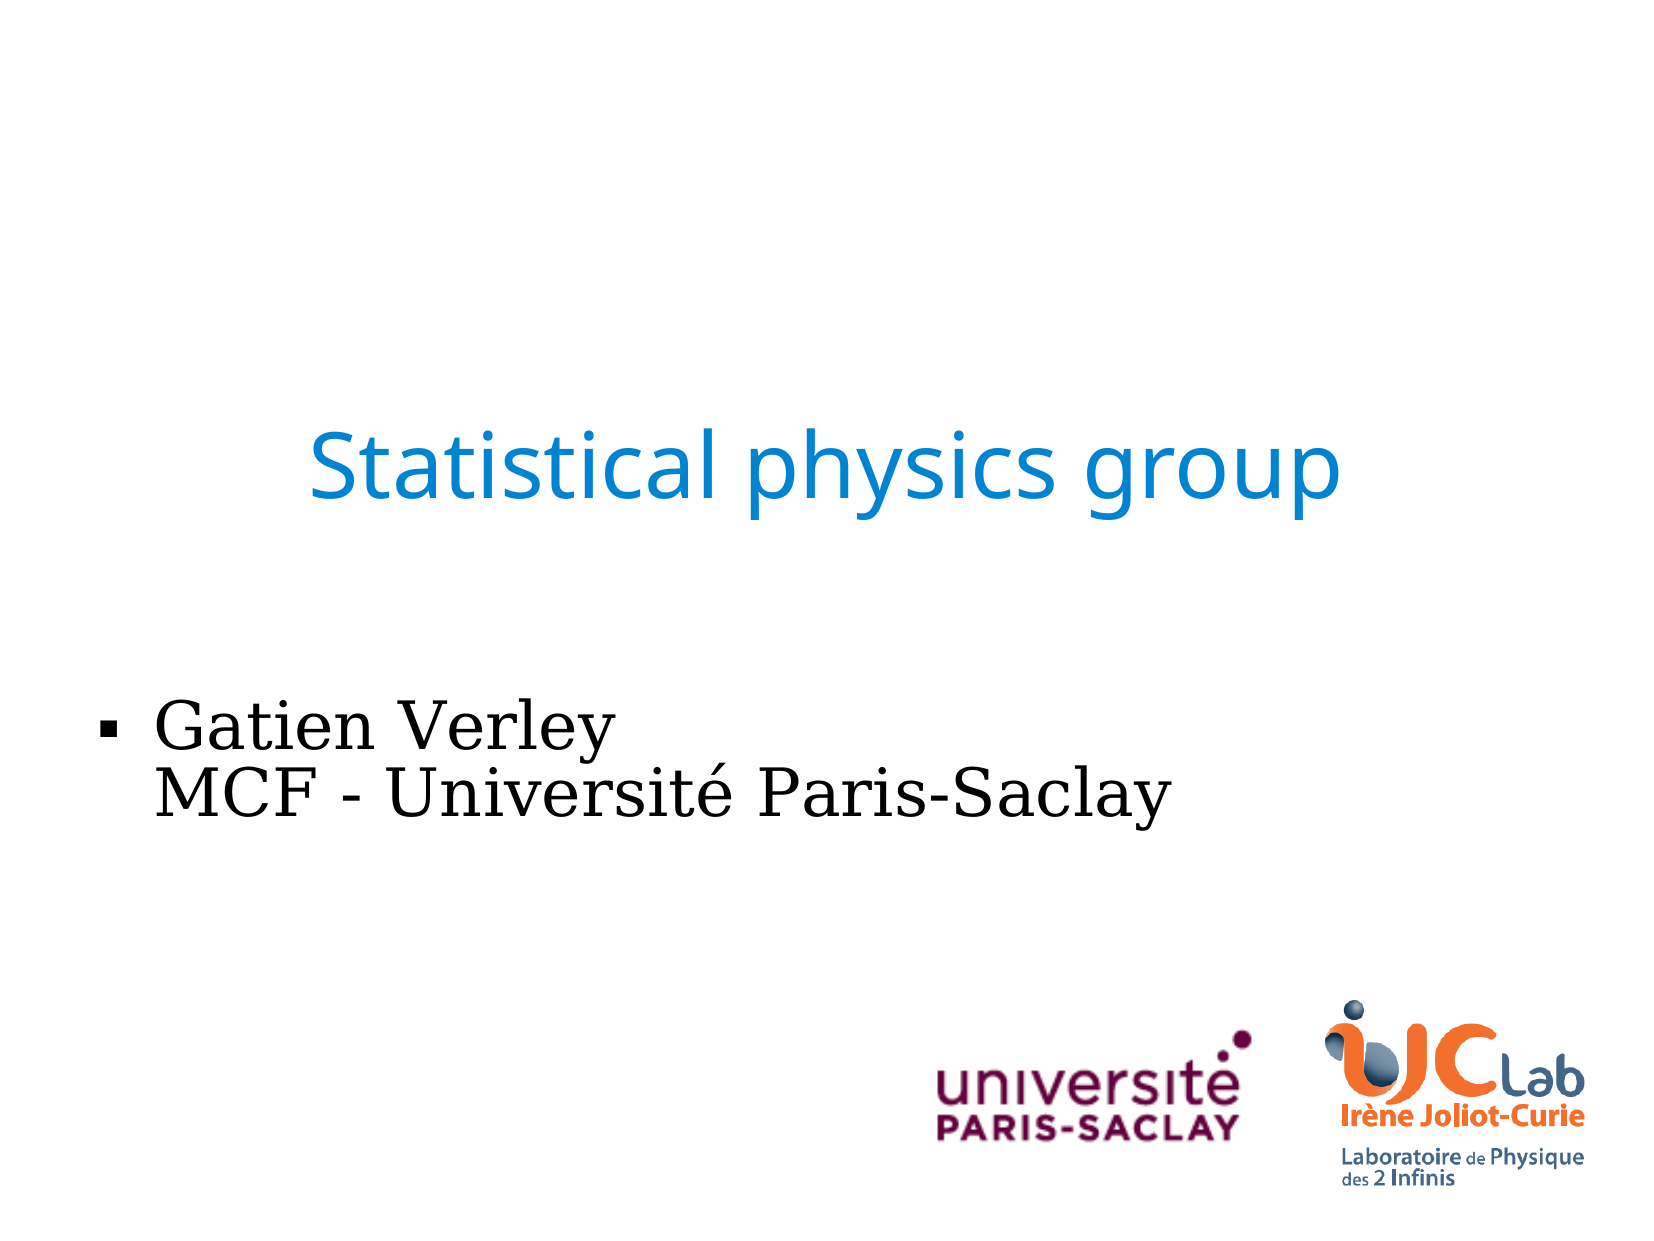

# Statistical physics group
Gatien Verley
MCF - Université Paris-Saclay
1